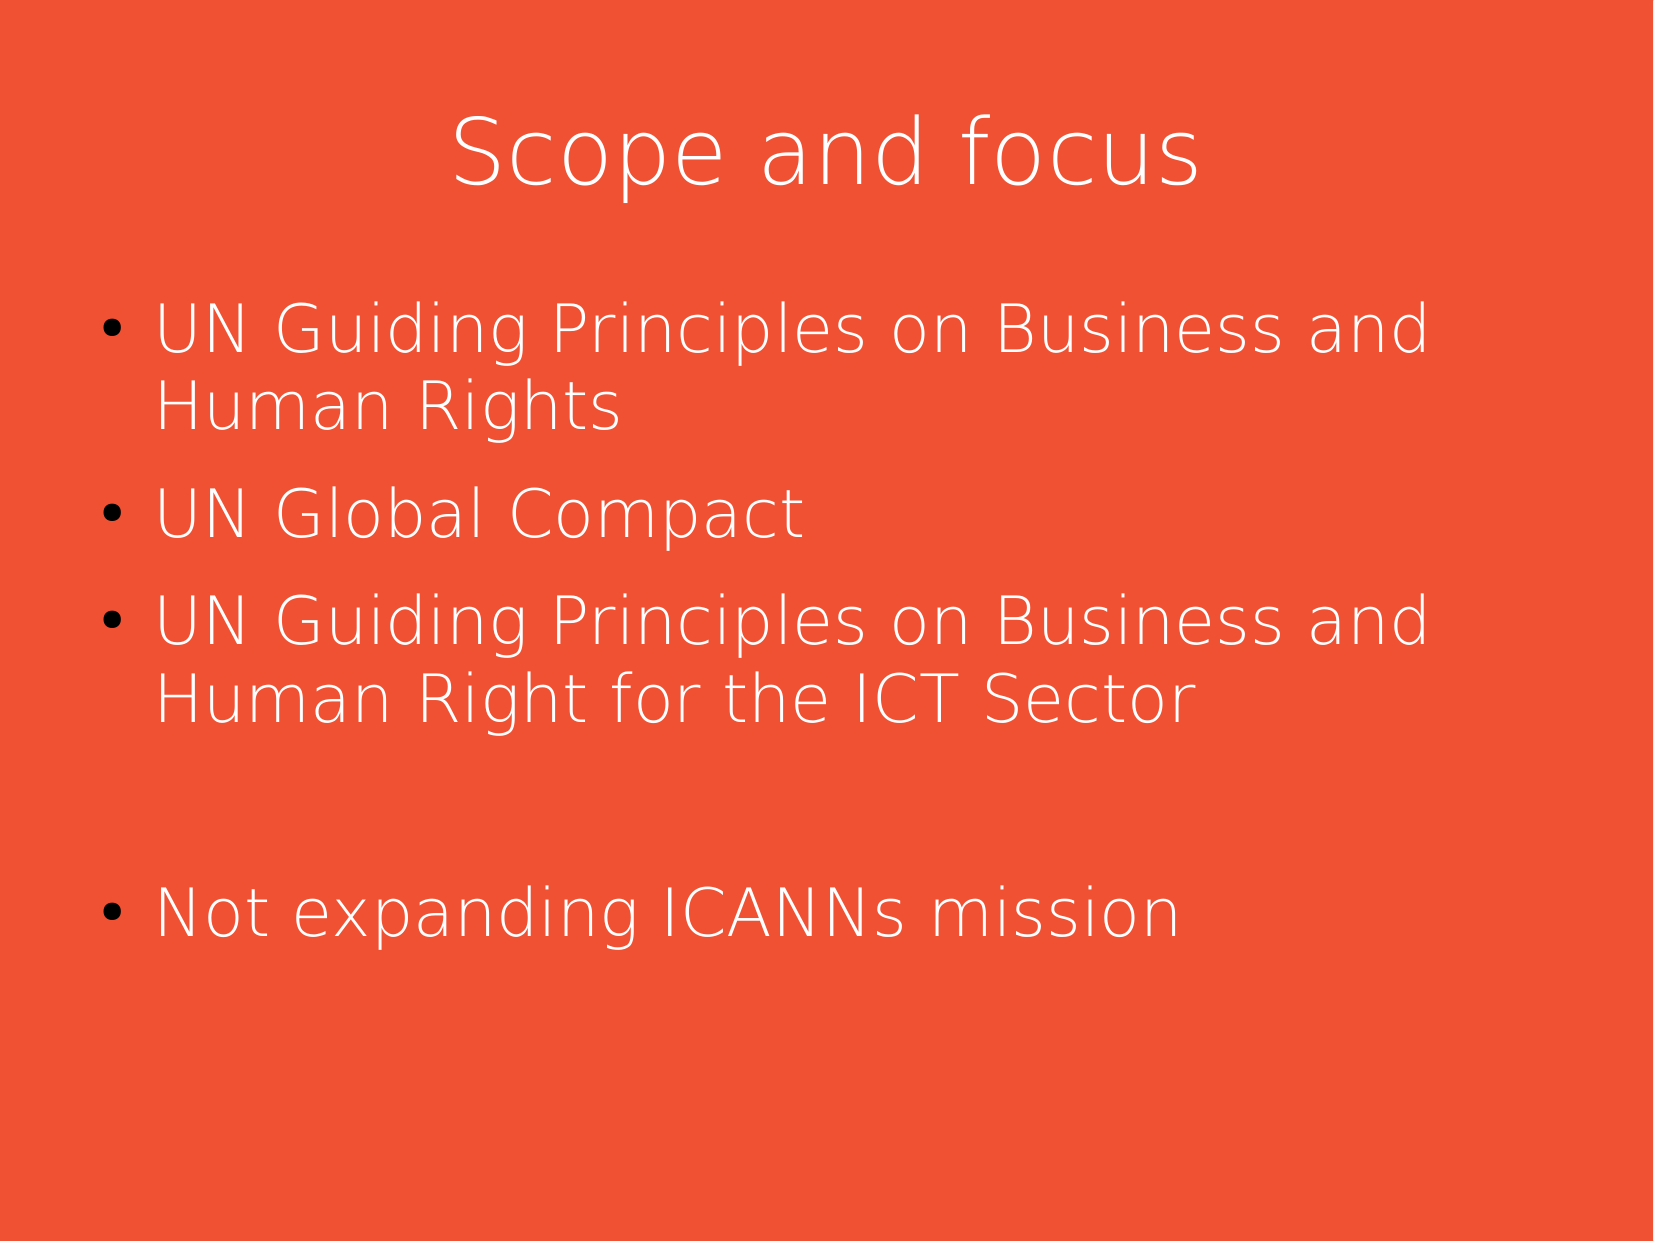

# Scope and focus
UN Guiding Principles on Business and Human Rights
UN Global Compact
UN Guiding Principles on Business and Human Right for the ICT Sector
Not expanding ICANNs mission